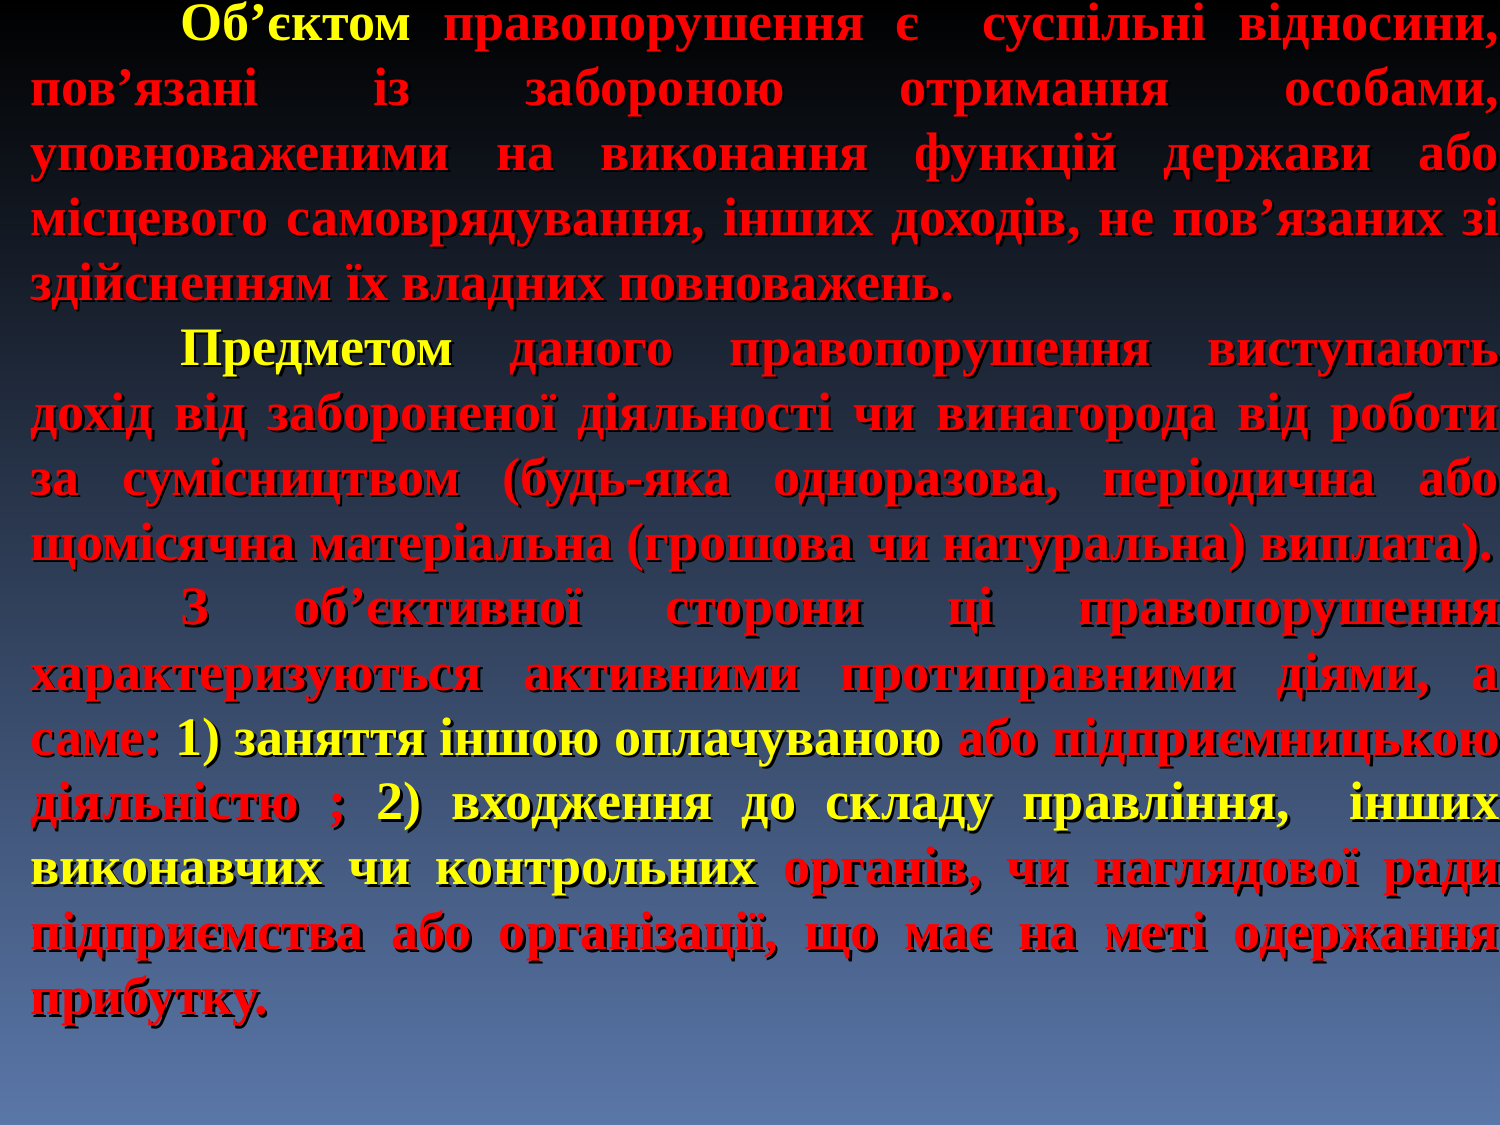

Об’єктом правопорушення є суспільні відносини, пов’язані із забороною отримання особами, уповноваженими на виконання функцій держави або місцевого самоврядування, інших доходів, не пов’язаних зі здійсненням їх владних повноважень.
	Предметом даного правопорушення виступають дохід від забороненої діяльності чи винагорода від роботи за сумісництвом (будь-яка одноразова, періодична або щомісячна матеріальна (грошова чи натуральна) виплата).
	З об’єктивної сторони ці правопорушення характеризуються активними протиправними діями, а саме: 1) заняття іншою оплачуваною або підприємницькою діяльністю ; 2) входження до складу правління, інших виконавчих чи контрольних органів, чи наглядової ради підприємства або організації, що має на меті одержання прибутку.